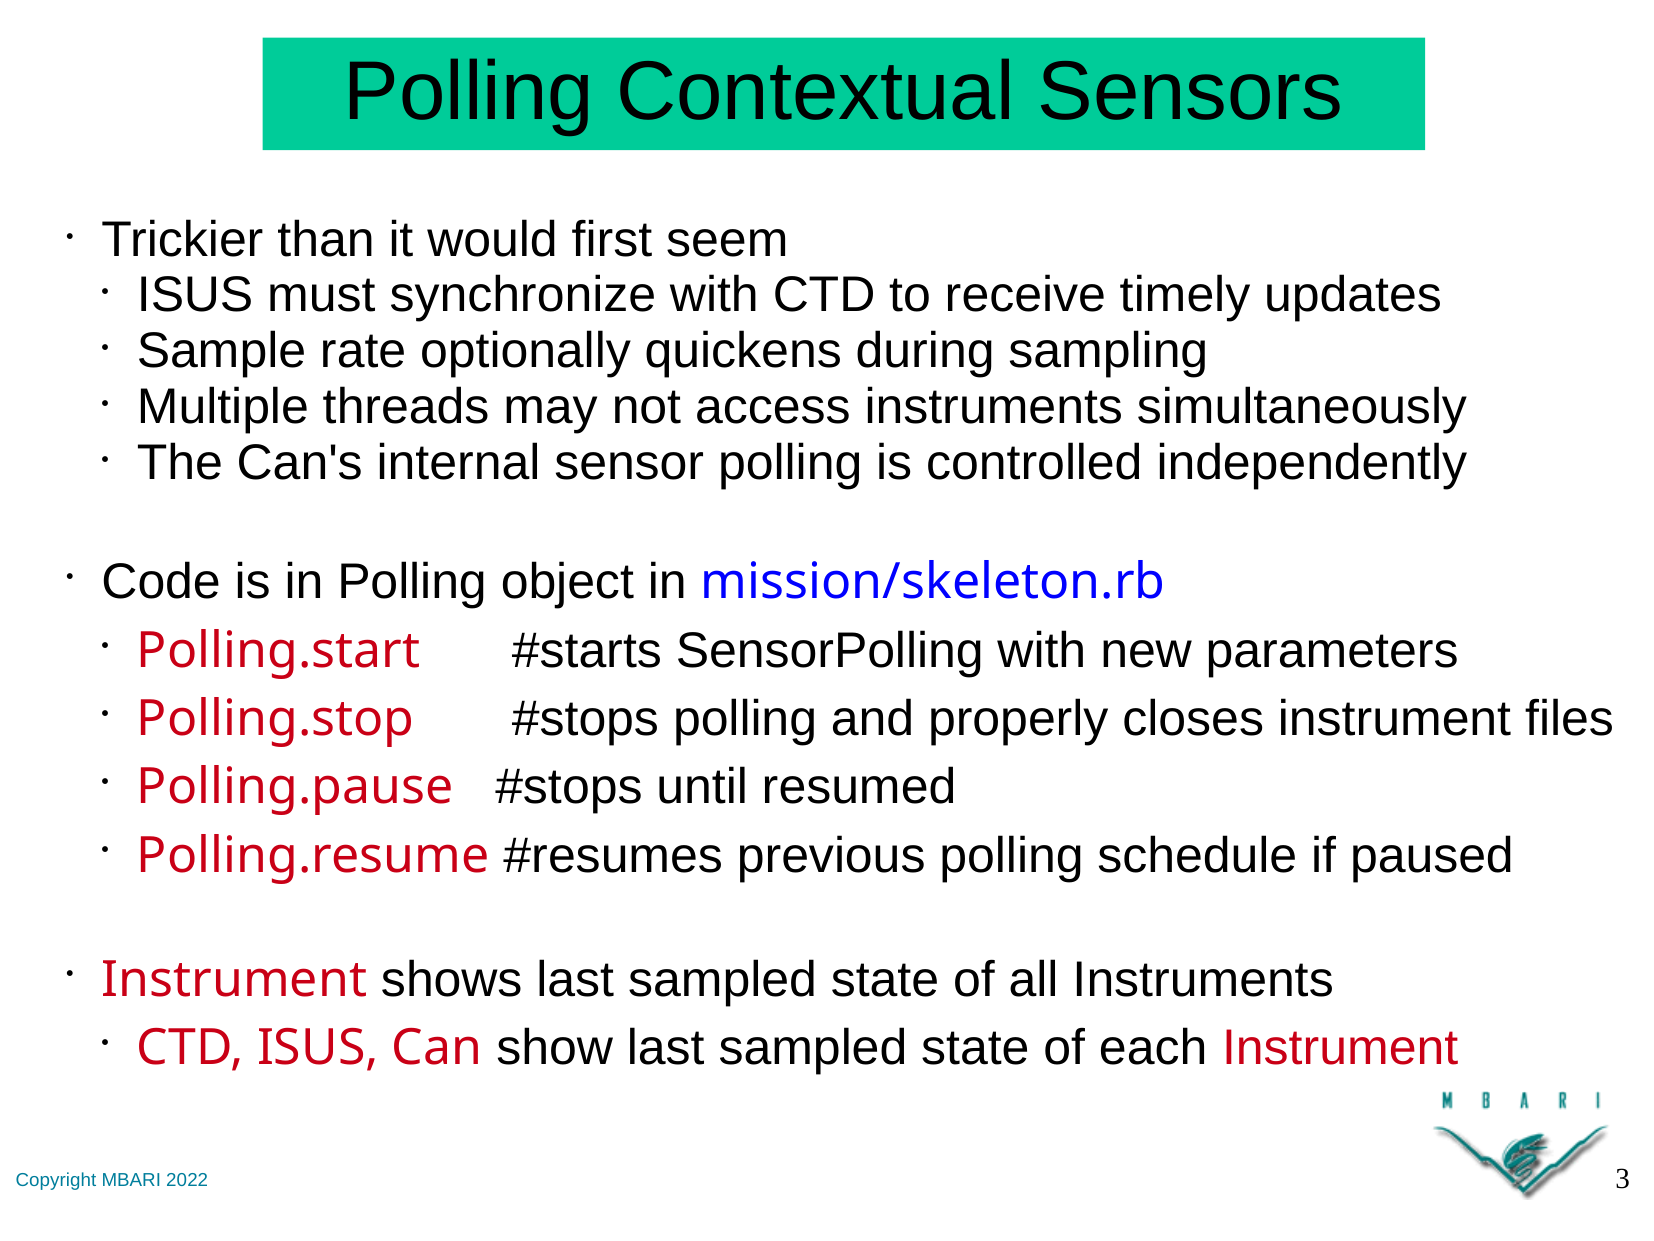

Polling Contextual Sensors
Trickier than it would first seem
ISUS must synchronize with CTD to receive timely updates
Sample rate optionally quickens during sampling
Multiple threads may not access instruments simultaneously
The Can's internal sensor polling is controlled independently
Code is in Polling object in mission/skeleton.rb
Polling.start 	#starts SensorPolling with new parameters
Polling.stop		#stops polling and properly closes instrument files
Polling.pause #stops until resumed
Polling.resume #resumes previous polling schedule if paused
Instrument shows last sampled state of all Instruments
CTD, ISUS, Can show last sampled state of each Instrument
3